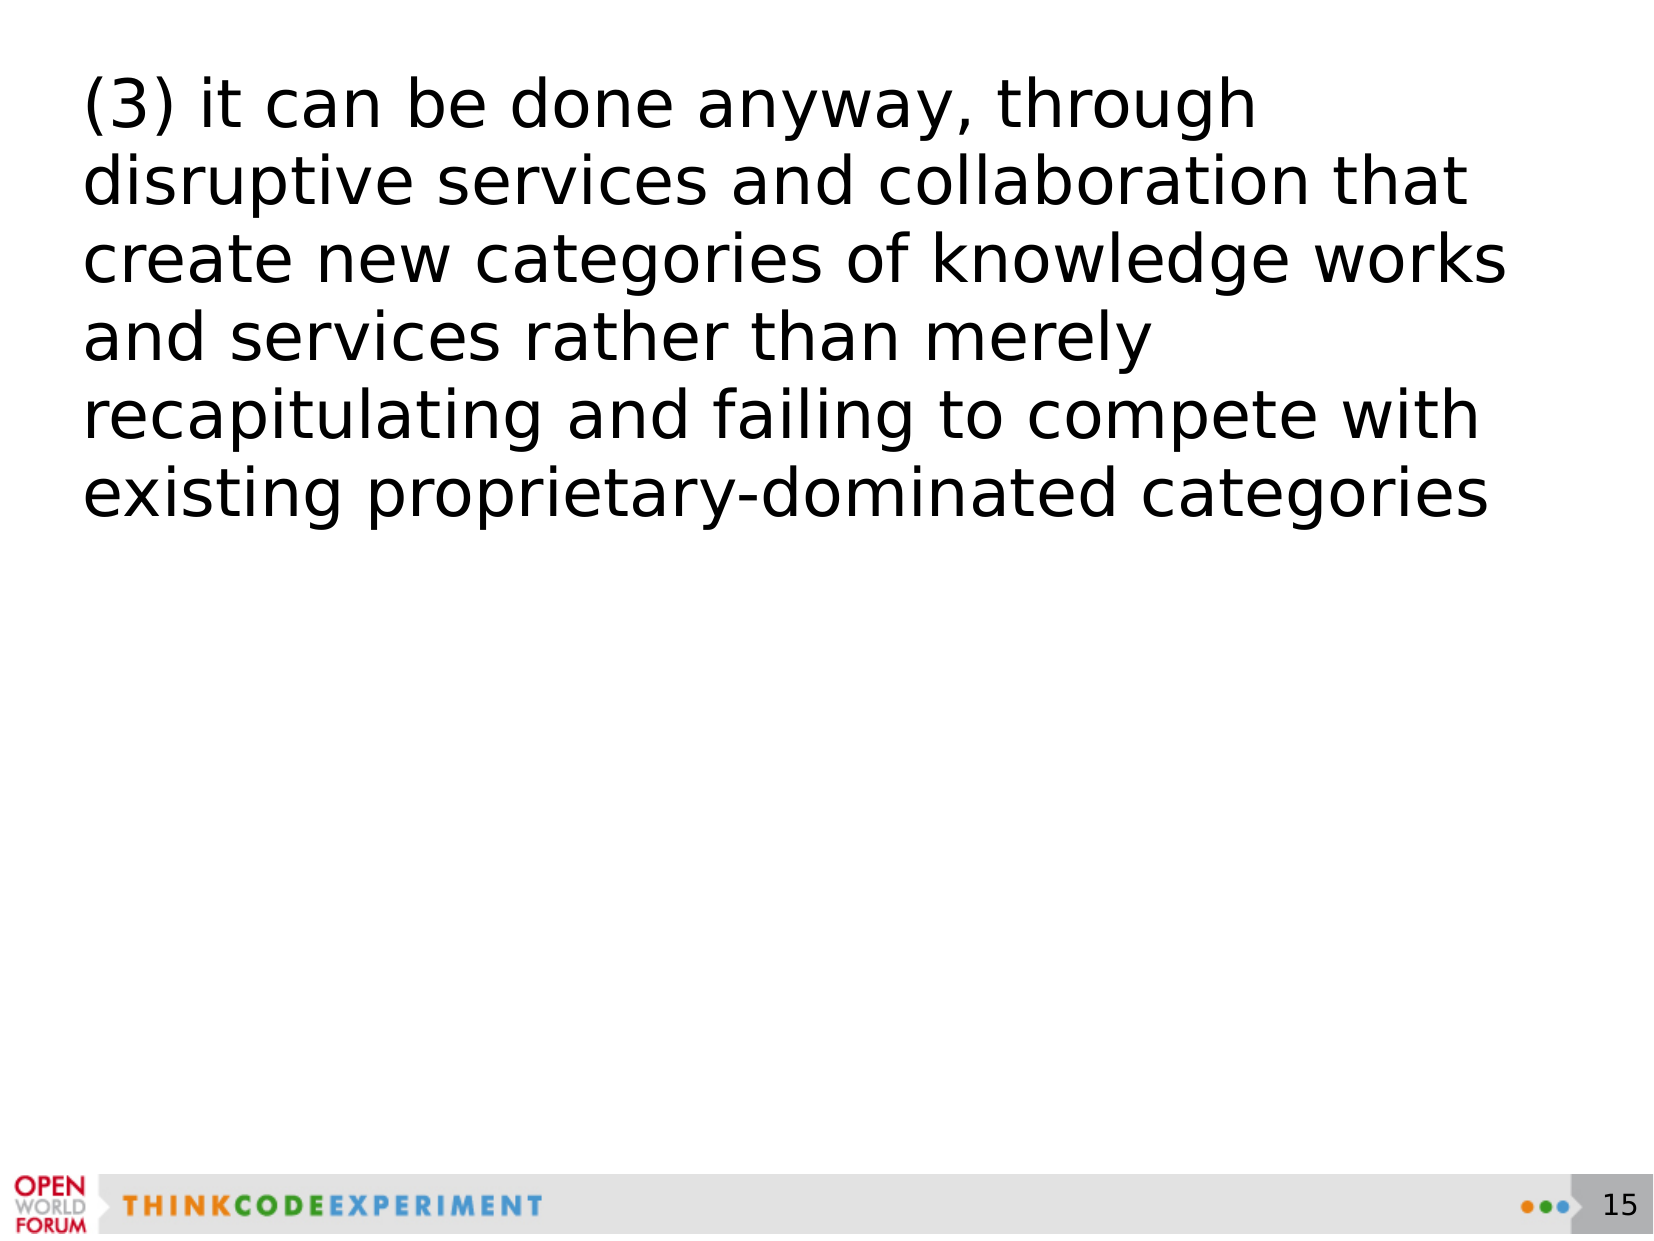

# (3) it can be done anyway, through disruptive services and collaboration that create new categories of knowledge works and services rather than merely recapitulating and failing to compete with existing proprietary-dominated categories